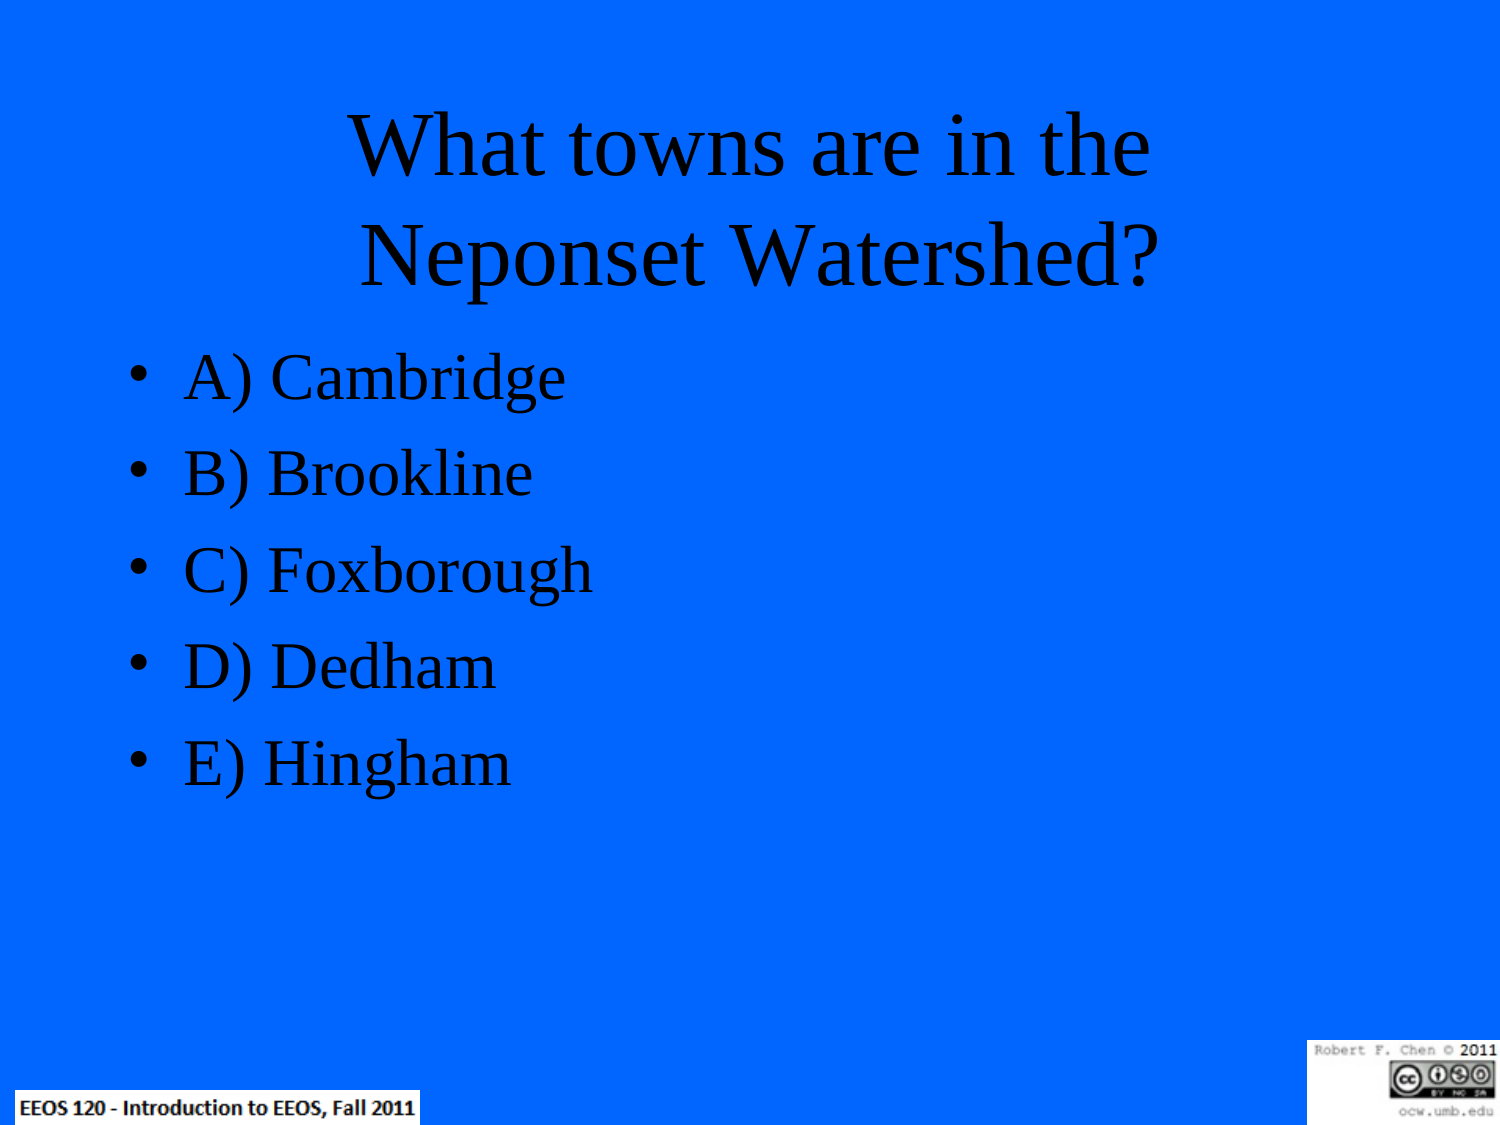

# What towns are in the Neponset Watershed?
A) Cambridge
B) Brookline
C) Foxborough
D) Dedham
E) Hingham